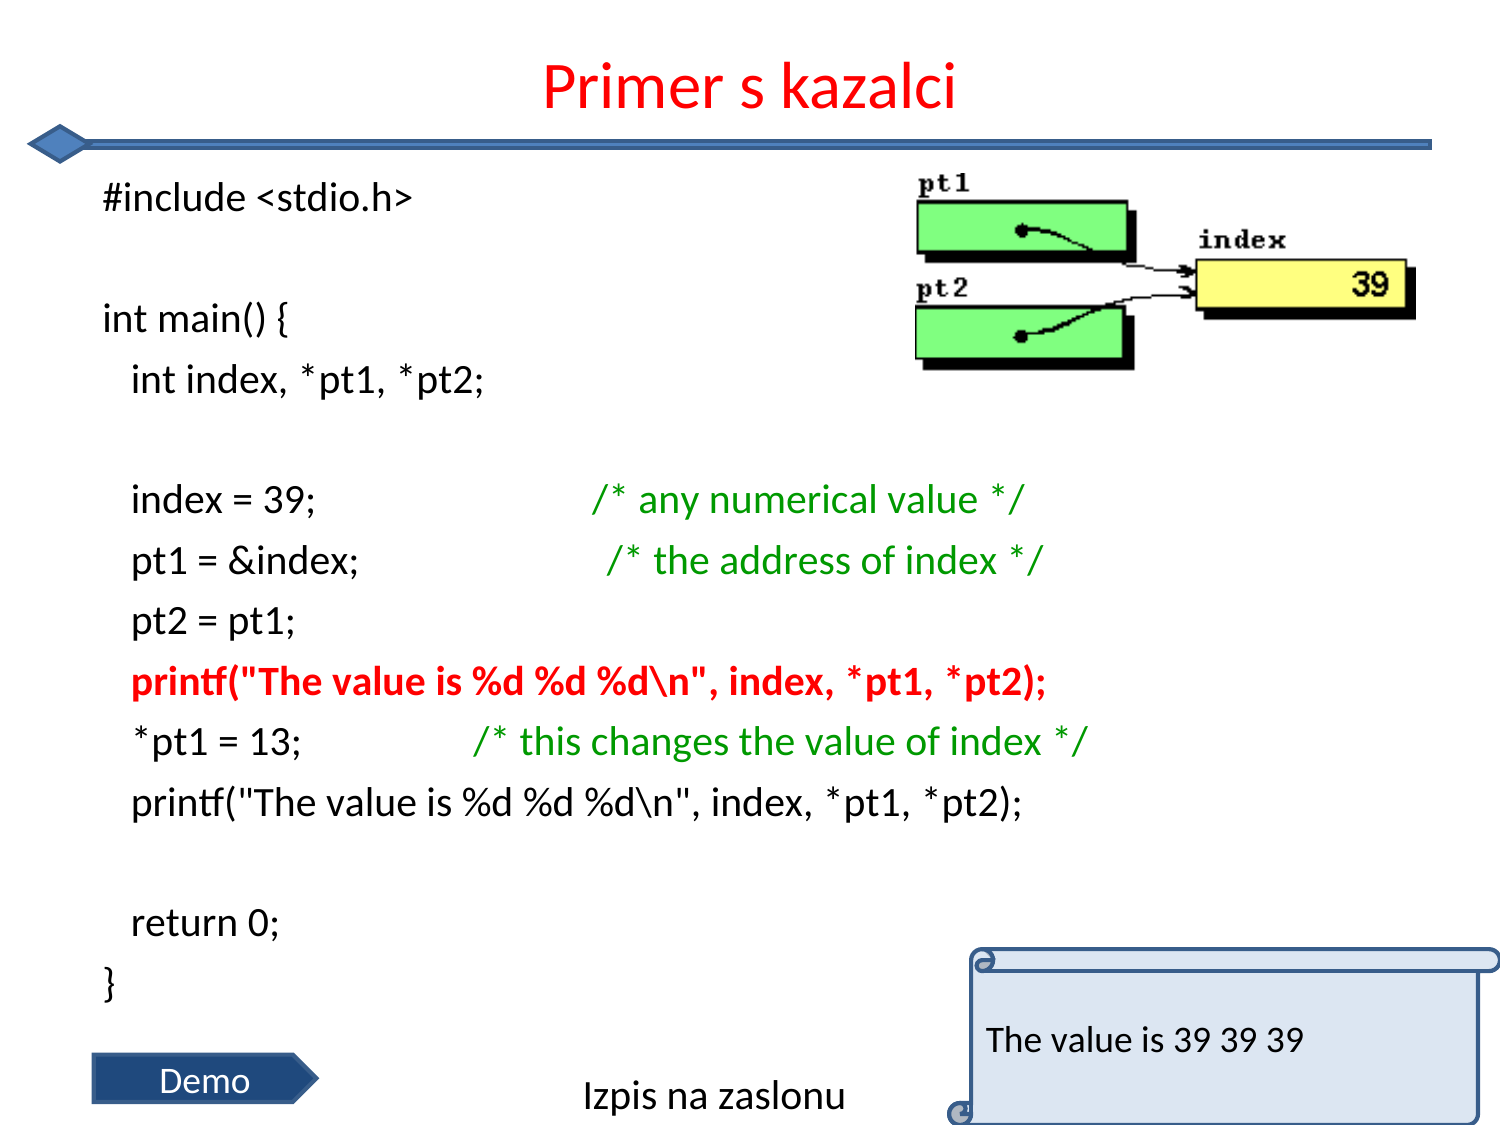

# Primer s kazalci
#include <stdio.h>
int main() {
 int index, *pt1, *pt2;
 index = 39; /* any numerical value */
 pt1 = &index; /* the address of index */
 pt2 = pt1;
 printf("The value is %d %d %d\n", index, *pt1, *pt2);
 *pt1 = 13; /* this changes the value of index */
 printf("The value is %d %d %d\n", index, *pt1, *pt2);
 return 0;
}
The value is 39 39 39
Demo
Izpis na zaslonu